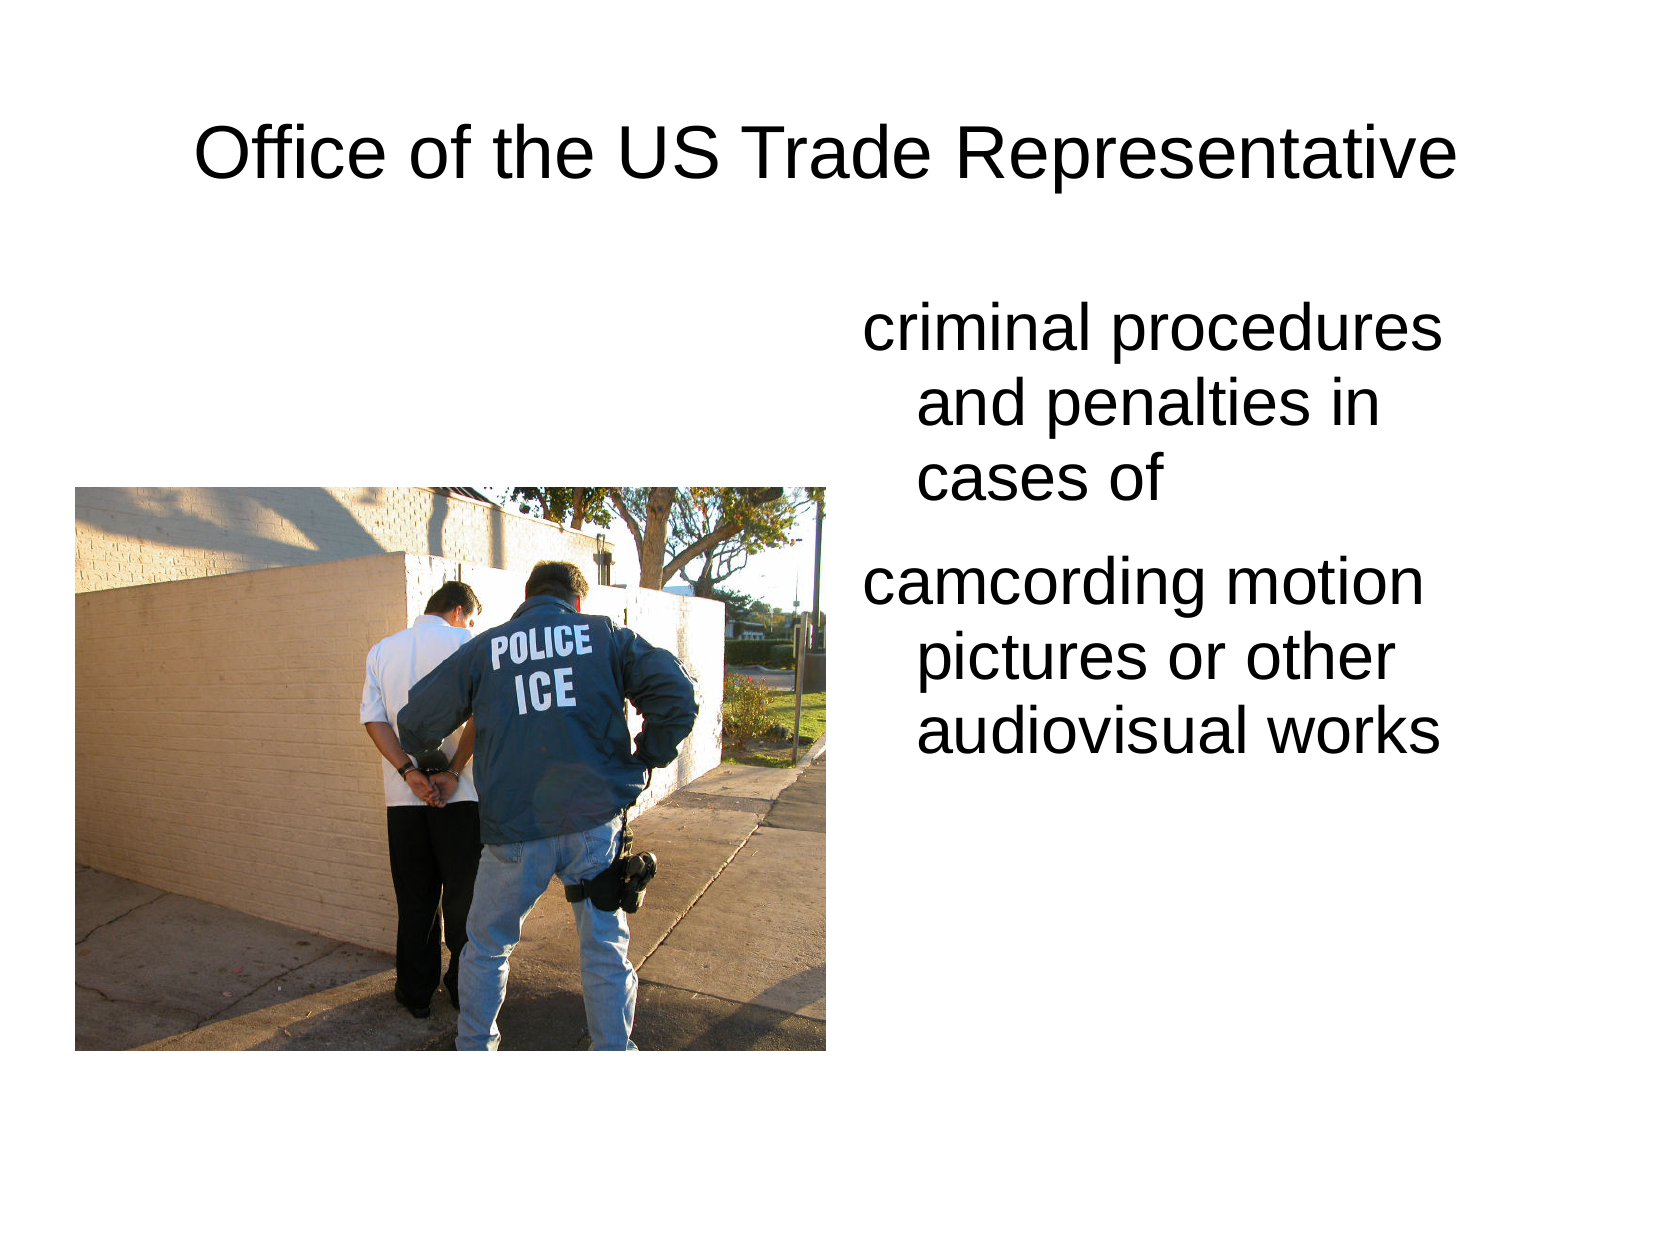

# Office of the US Trade Representative
criminal procedures and penalties in cases of
camcording motion pictures or other audiovisual works